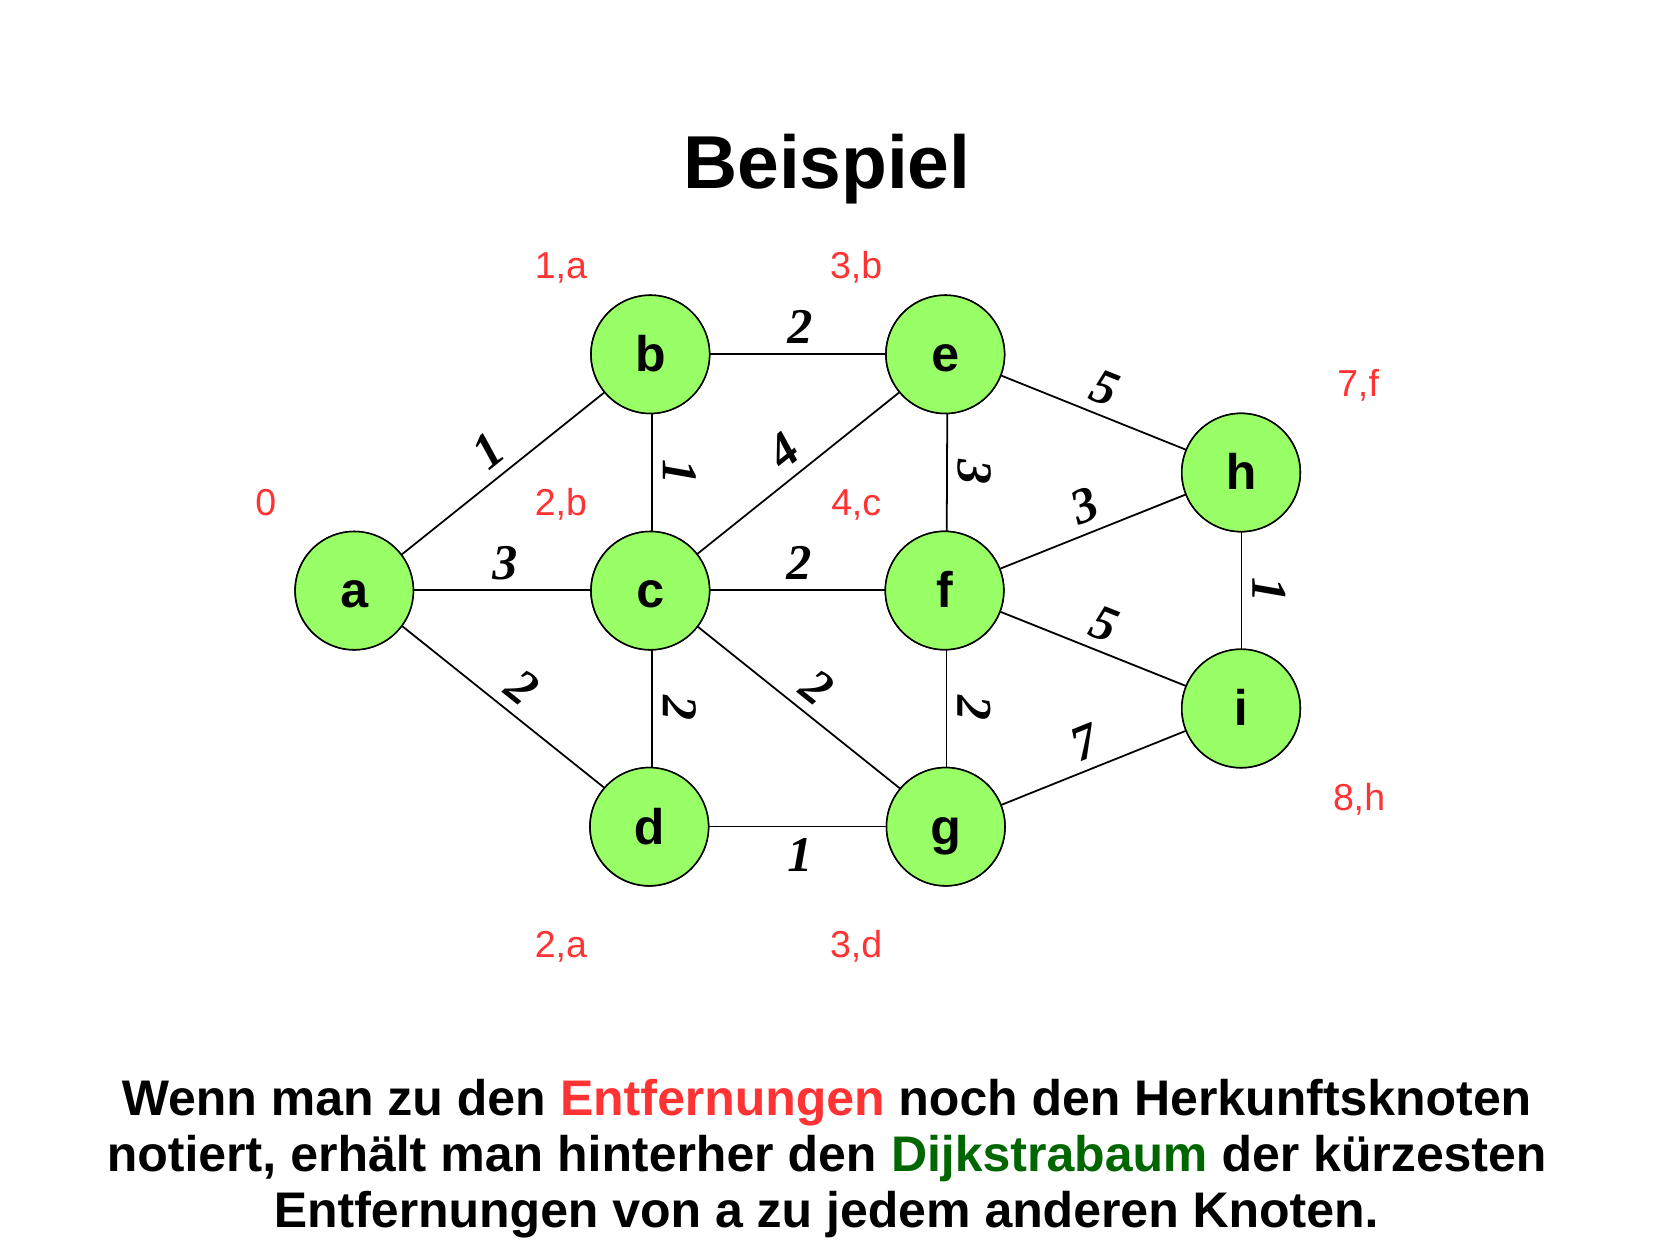

# Beispiel
∞
1,a
∞
3,b
b
b
e
e
1
4
2
1
3
5
∞
8,e
7,f
h
h
3
1
∞
0
∞
3,a
2,b
∞
4,c
f
f
a
a
c
c
2
3
2
2
2
5
2
i
i
7
d
g
g
d
∞
10,g
9,f
8,h
1
∞
2,a
∞
4,c
3,d
Wenn man zu den Entfernungen noch den Herkunftsknoten notiert, erhält man hinterher den Dijkstrabaum der kürzesten Entfernungen von a zu jedem anderen Knoten.